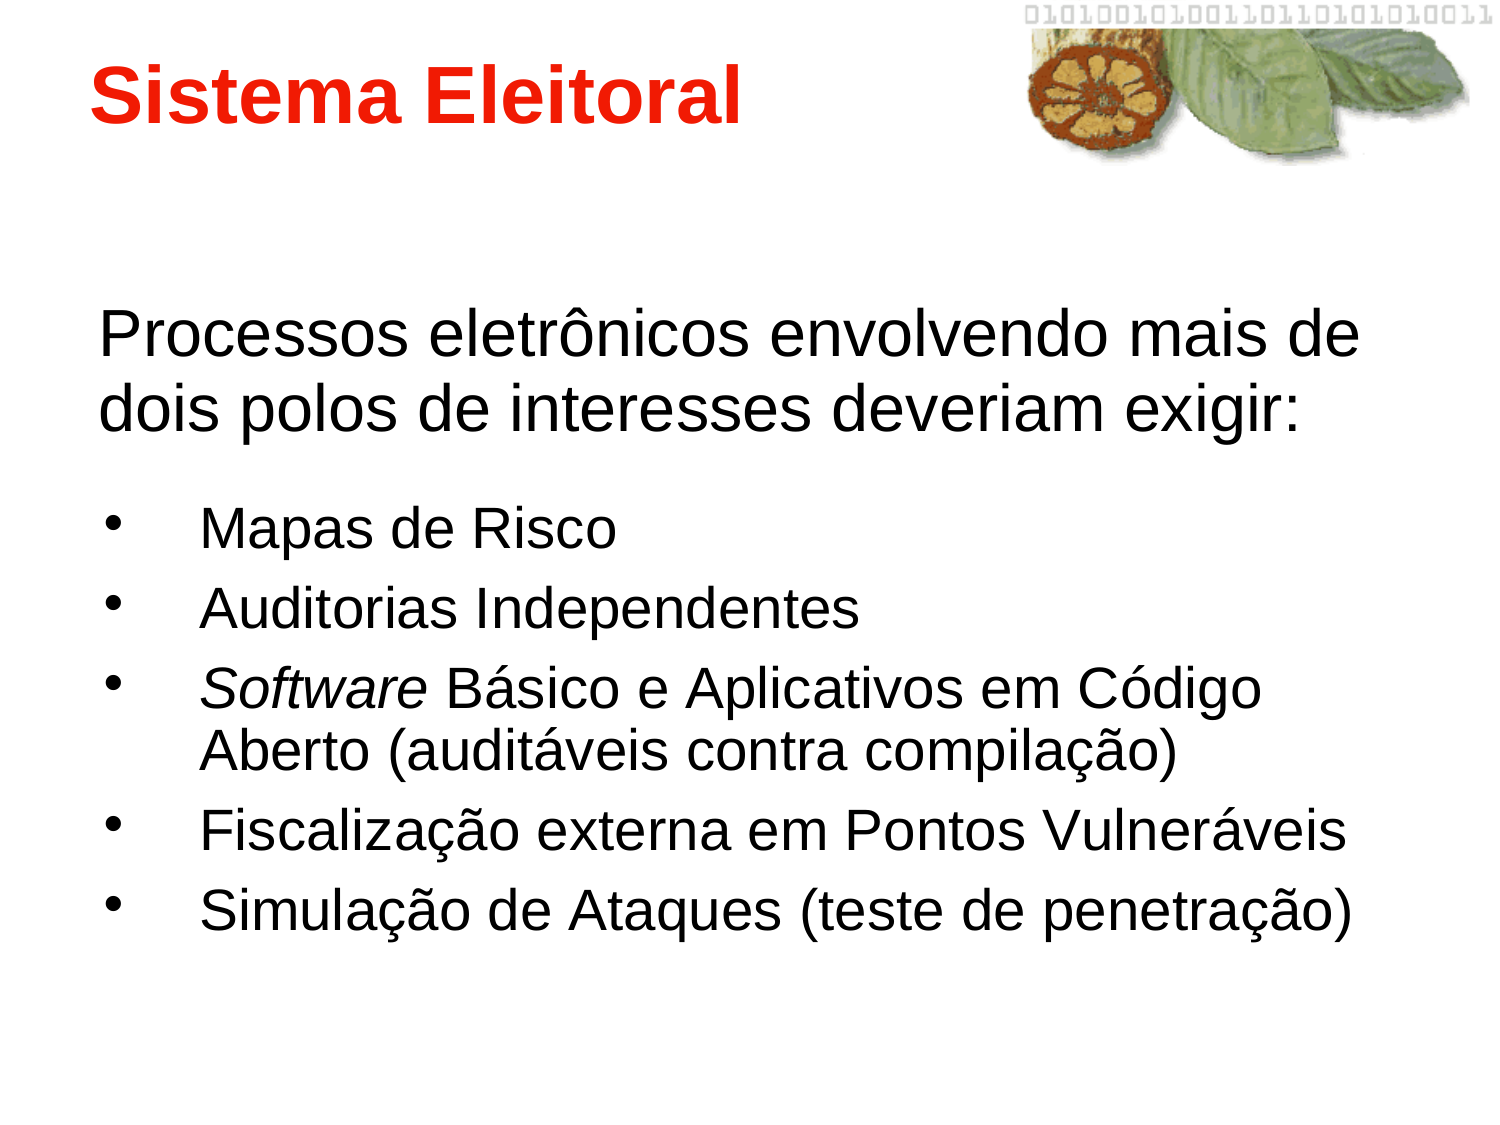

# Sistema Eleitoral
	Processos eletrônicos envolvendo mais de dois polos de interesses deveriam exigir:
Mapas de Risco
Auditorias Independentes
Software Básico e Aplicativos em Código Aberto (auditáveis contra compilação)
Fiscalização externa em Pontos Vulneráveis
Simulação de Ataques (teste de penetração)